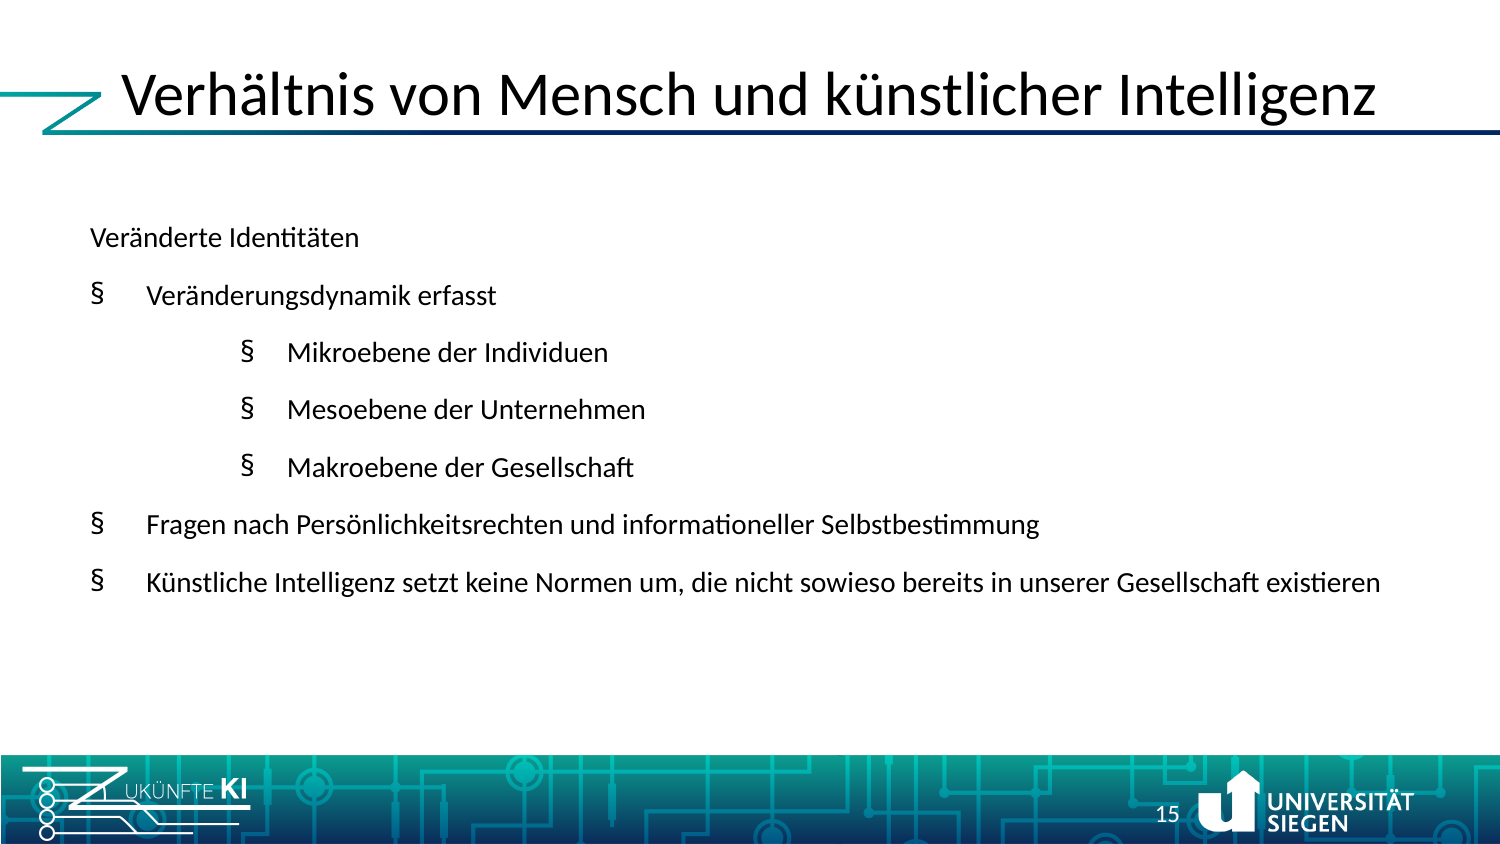

# Verhältnis von Mensch und künstlicher Intelligenz
Veränderte Identitäten
Veränderungsdynamik erfasst
Mikroebene der Individuen
Mesoebene der Unternehmen
Makroebene der Gesellschaft
Fragen nach Persönlichkeitsrechten und informationeller Selbstbestimmung
Künstliche Intelligenz setzt keine Normen um, die nicht sowieso bereits in unserer Gesellschaft existieren